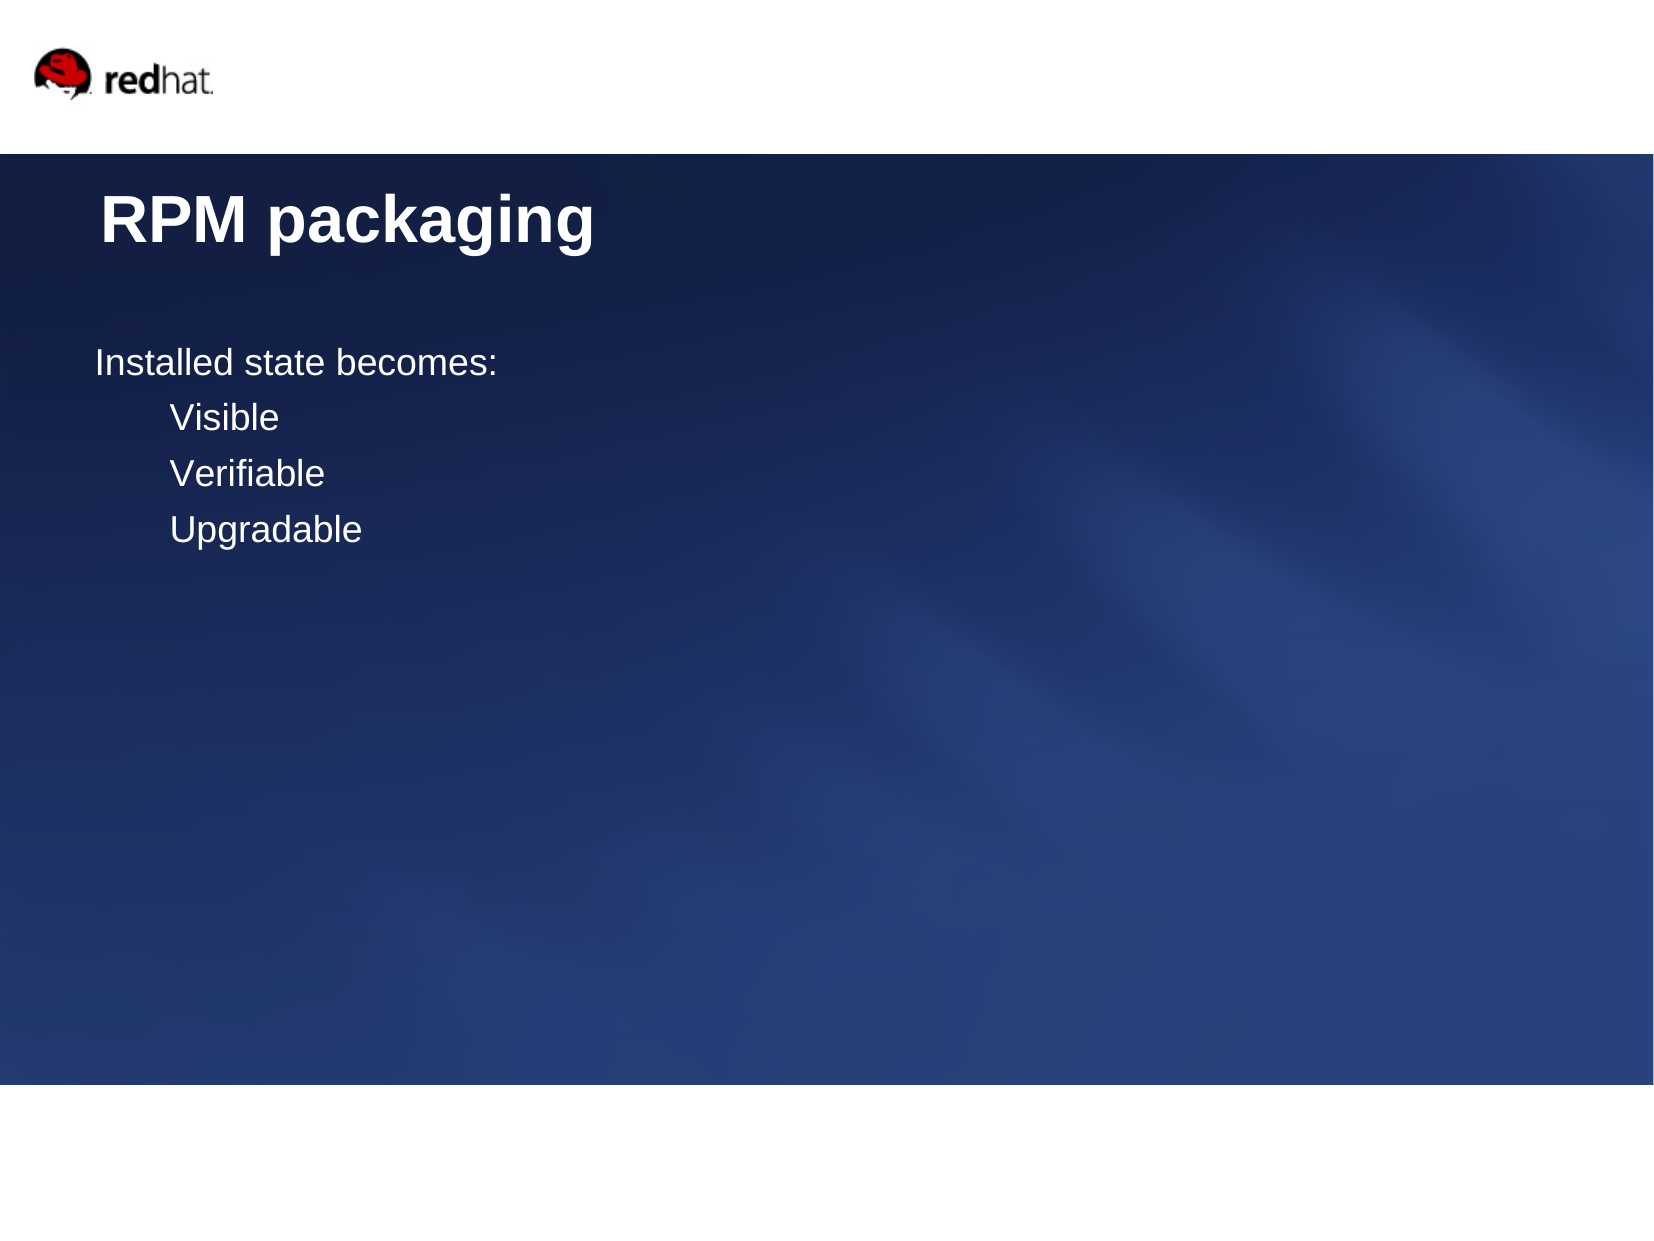

# RPM packaging
Installed state becomes:
Visible
Verifiable
Upgradable